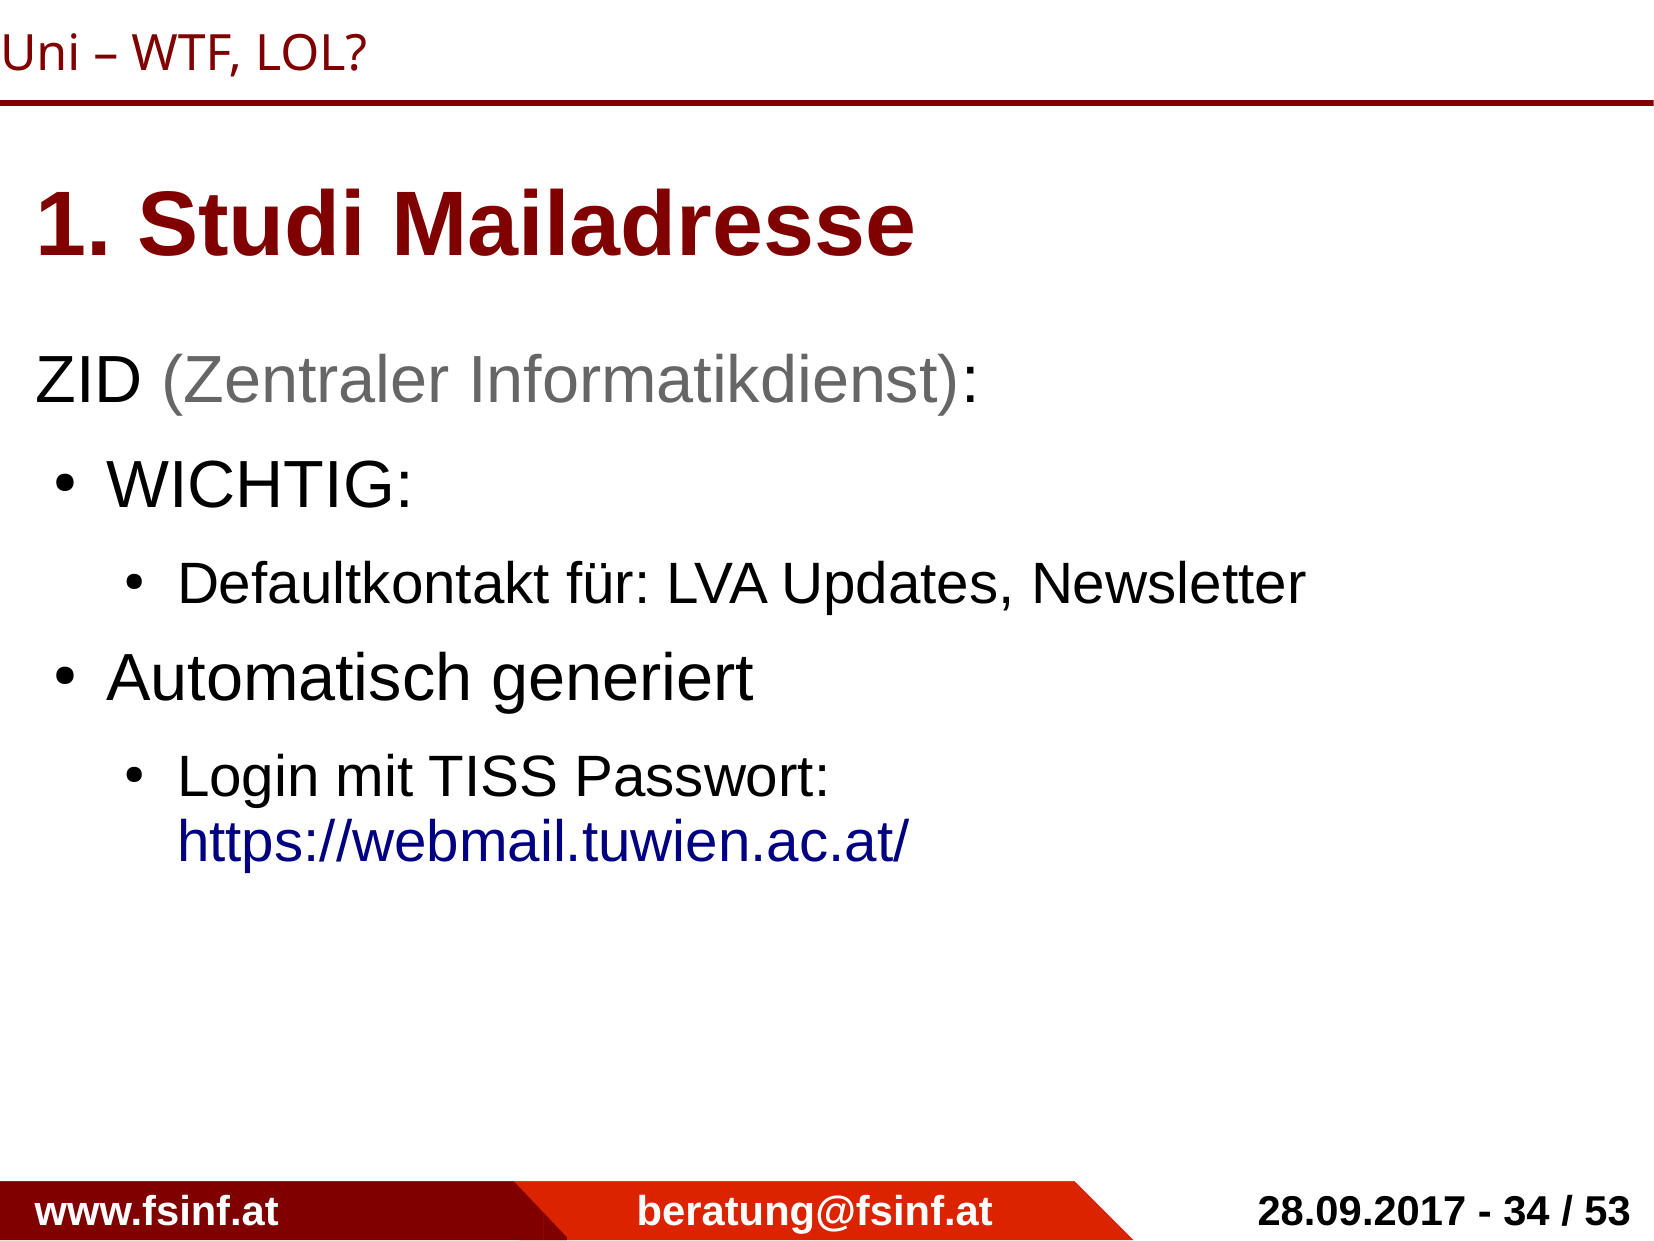

# 1. Studi Mailadresse
ZID (Zentraler Informatikdienst):
WICHTIG:
Defaultkontakt für: LVA Updates, Newsletter
Automatisch generiert
Login mit TISS Passwort: https://webmail.tuwien.ac.at/